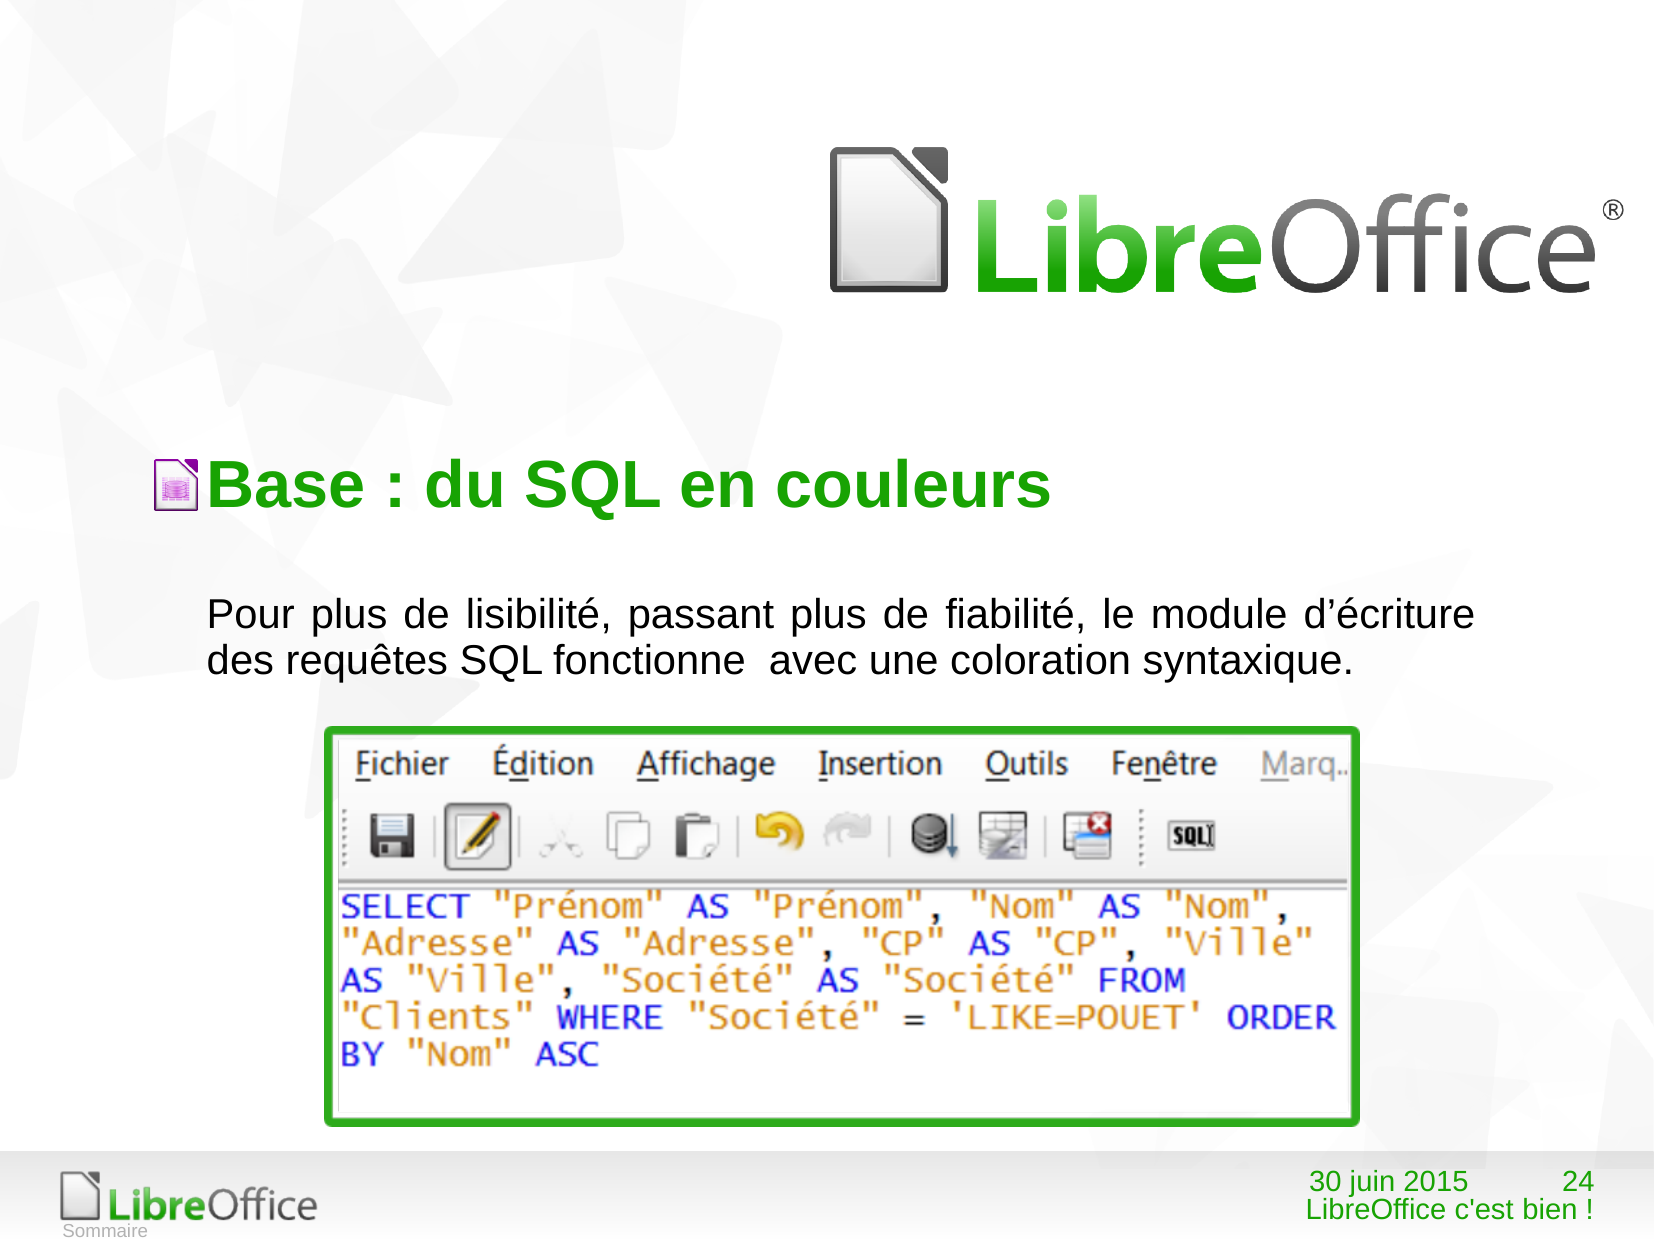

# Base : du SQL en couleurs
Pour plus de lisibilité, passant plus de fiabilité, le module d’écriture des requêtes SQL fonctionne avec une coloration syntaxique.
30 juin 2015
24
LibreOffice c'est bien !